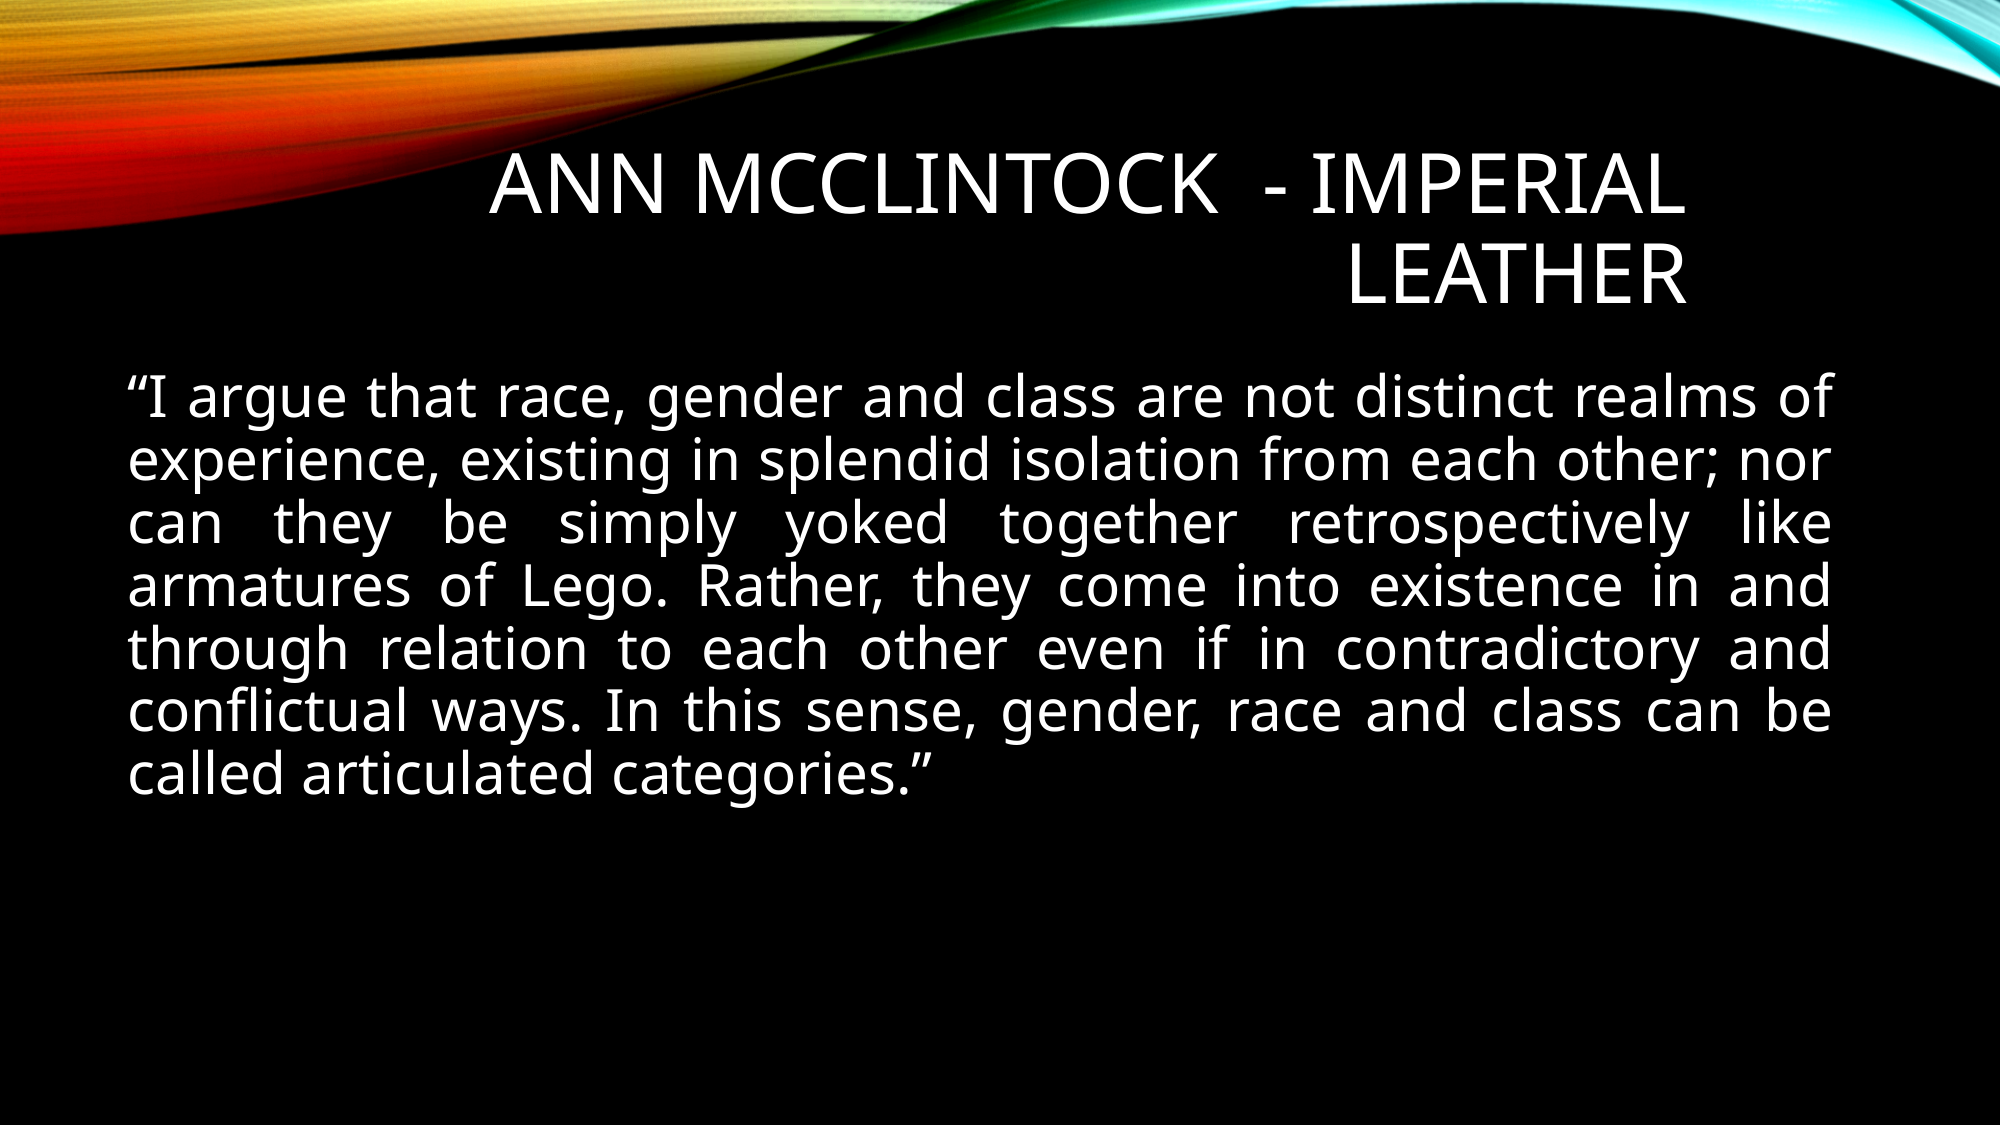

# Ann McClintock - Imperial Leather
“I argue that race, gender and class are not distinct realms of experience, existing in splendid isolation from each other; nor can they be simply yoked together retrospectively like armatures of Lego. Rather, they come into existence in and through relation to each other even if in contradictory and conflictual ways. In this sense, gender, race and class can be called articulated categories.”